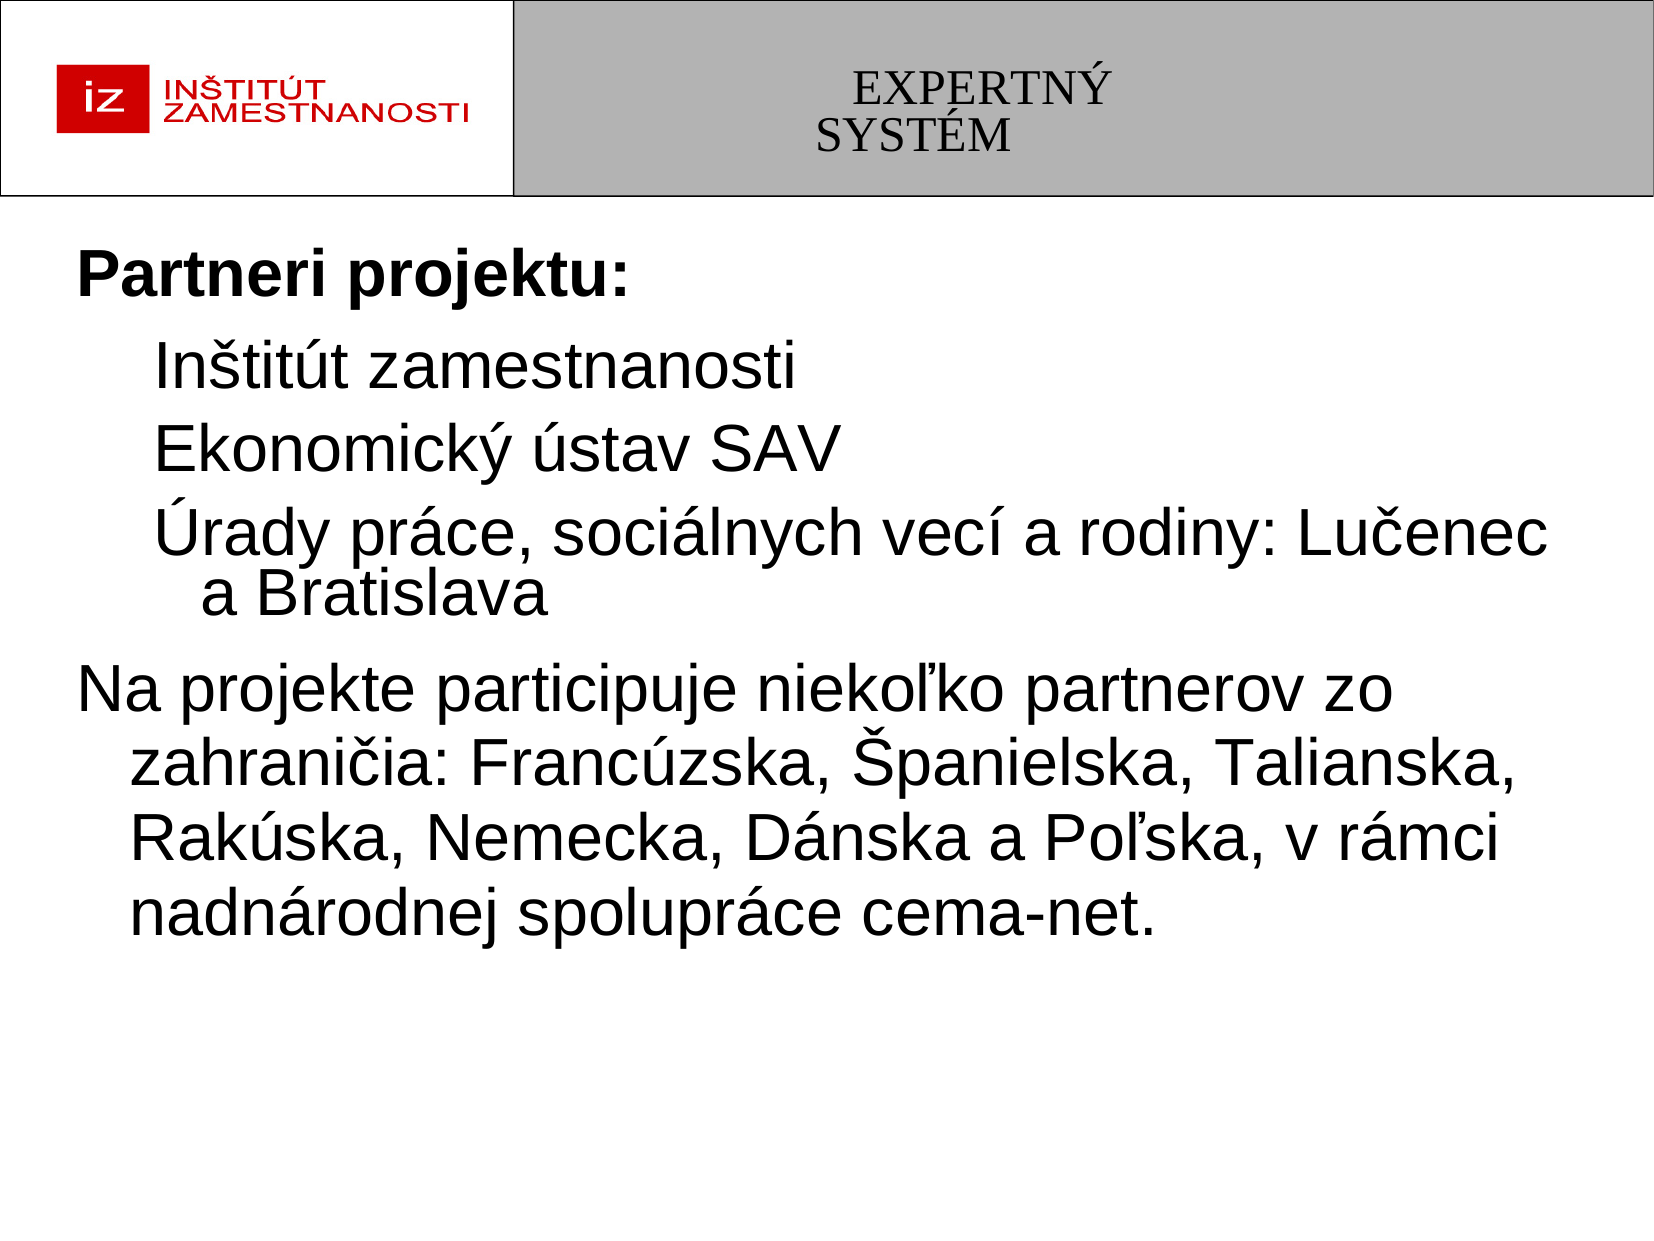

EXPERTNÝ SYSTÉM
# Partneri projektu:
Inštitút zamestnanosti
Ekonomický ústav SAV
Úrady práce, sociálnych vecí a rodiny: Lučenec a Bratislava
Na projekte participuje niekoľko partnerov zo zahraničia: Francúzska, Španielska, Talianska, Rakúska, Nemecka, Dánska a Poľska, v rámci nadnárodnej spolupráce cema-net.